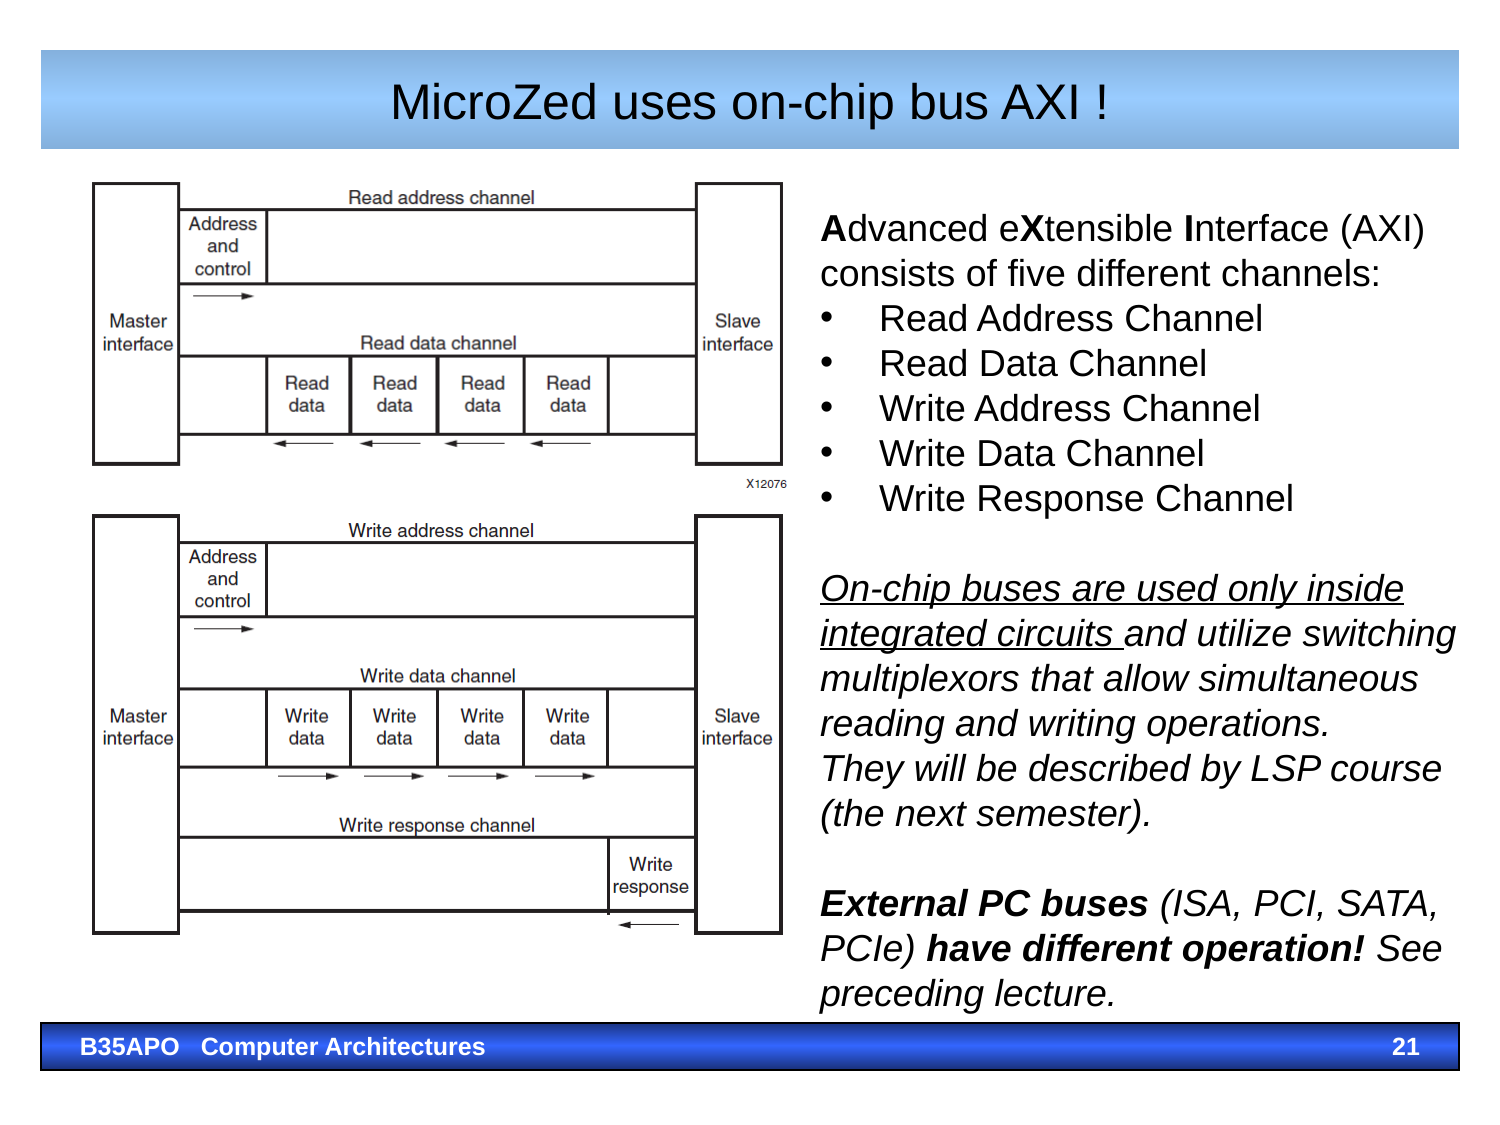

# MicroZed uses on-chip bus AXI !
Advanced eXtensible Interface (AXI)
consists of five different channels:
Read Address Channel
Read Data Channel
Write Address Channel
Write Data Channel
Write Response Channel
On-chip buses are used only inside integrated circuits and utilize switching multiplexors that allow simultaneous reading and writing operations.
They will be described by LSP course (the next semester).
External PC buses (ISA, PCI, SATA, PCIe) have different operation! See preceding lecture.
B35APO Computer Architectures